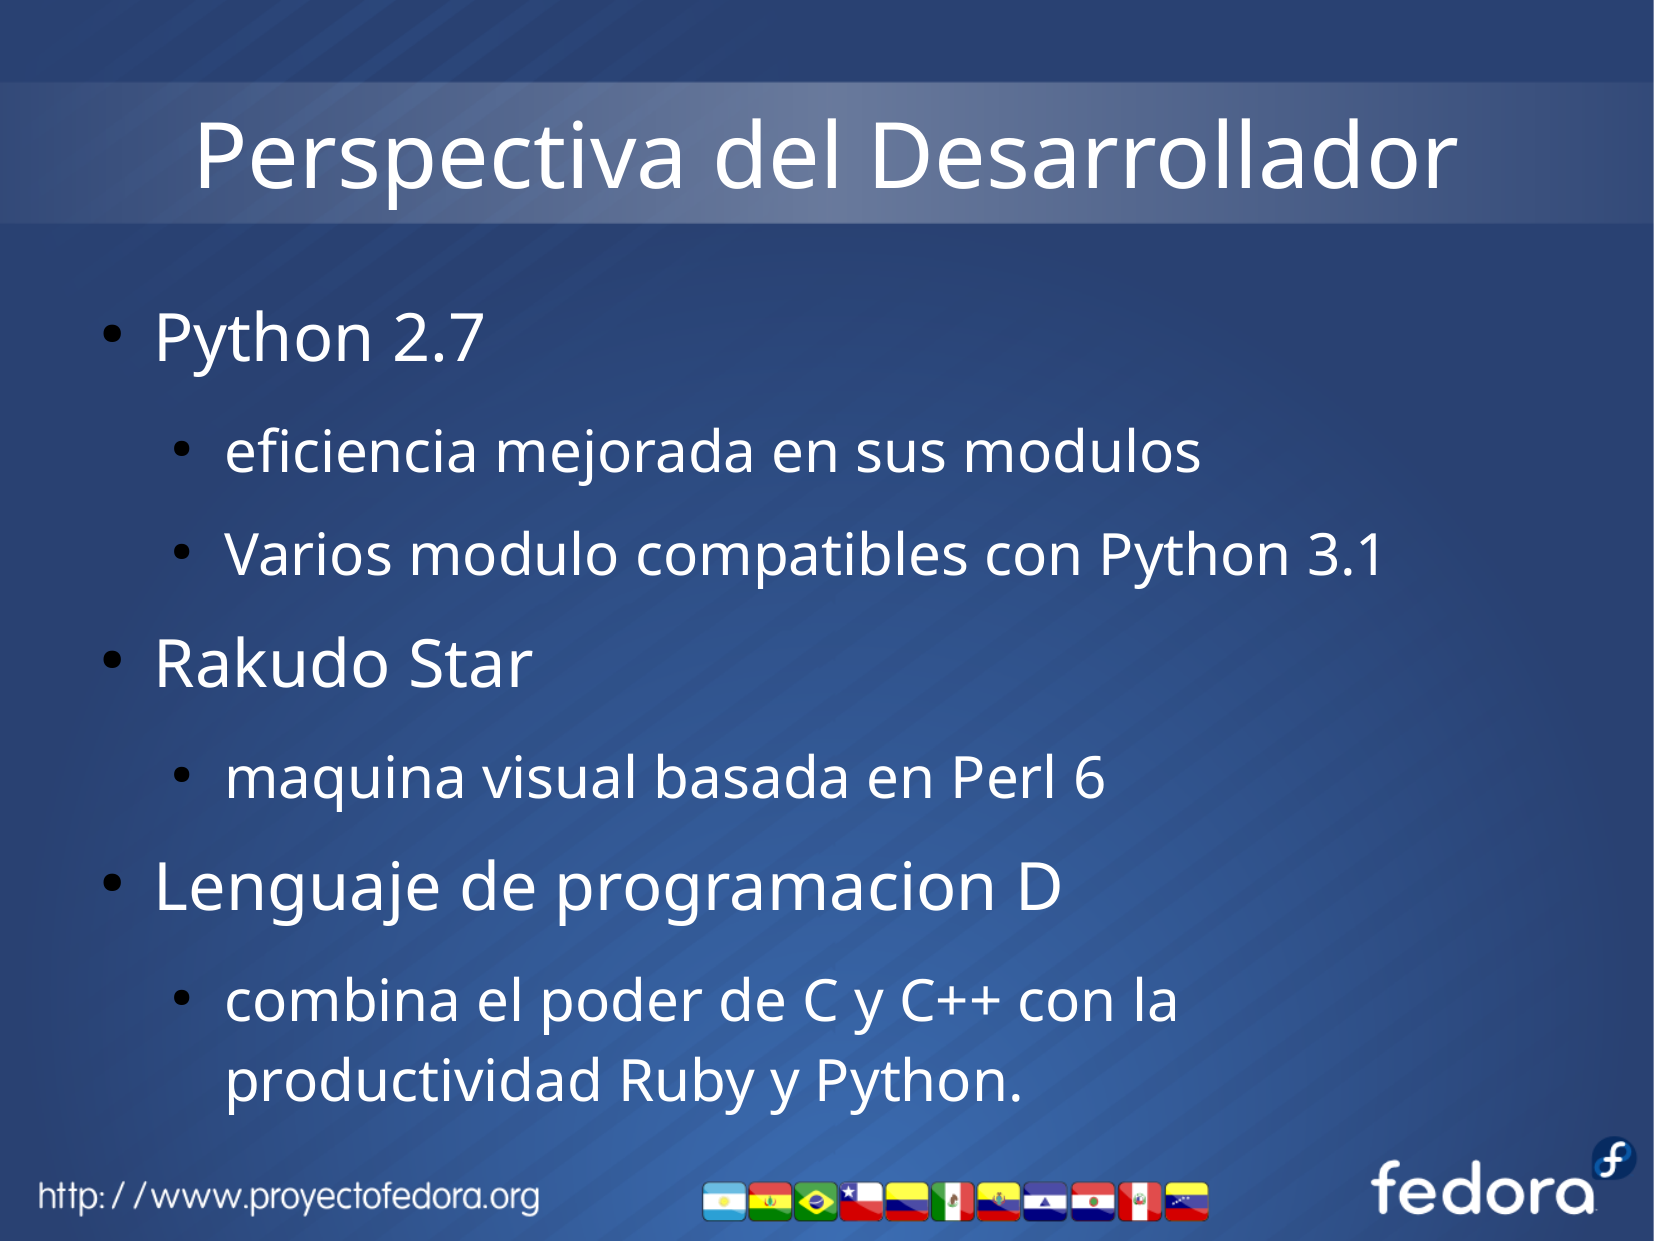

# Perspectiva del Desarrollador
Python 2.7
eficiencia mejorada en sus modulos
Varios modulo compatibles con Python 3.1
Rakudo Star
maquina visual basada en Perl 6
Lenguaje de programacion D
combina el poder de C y C++ con la productividad Ruby y Python.